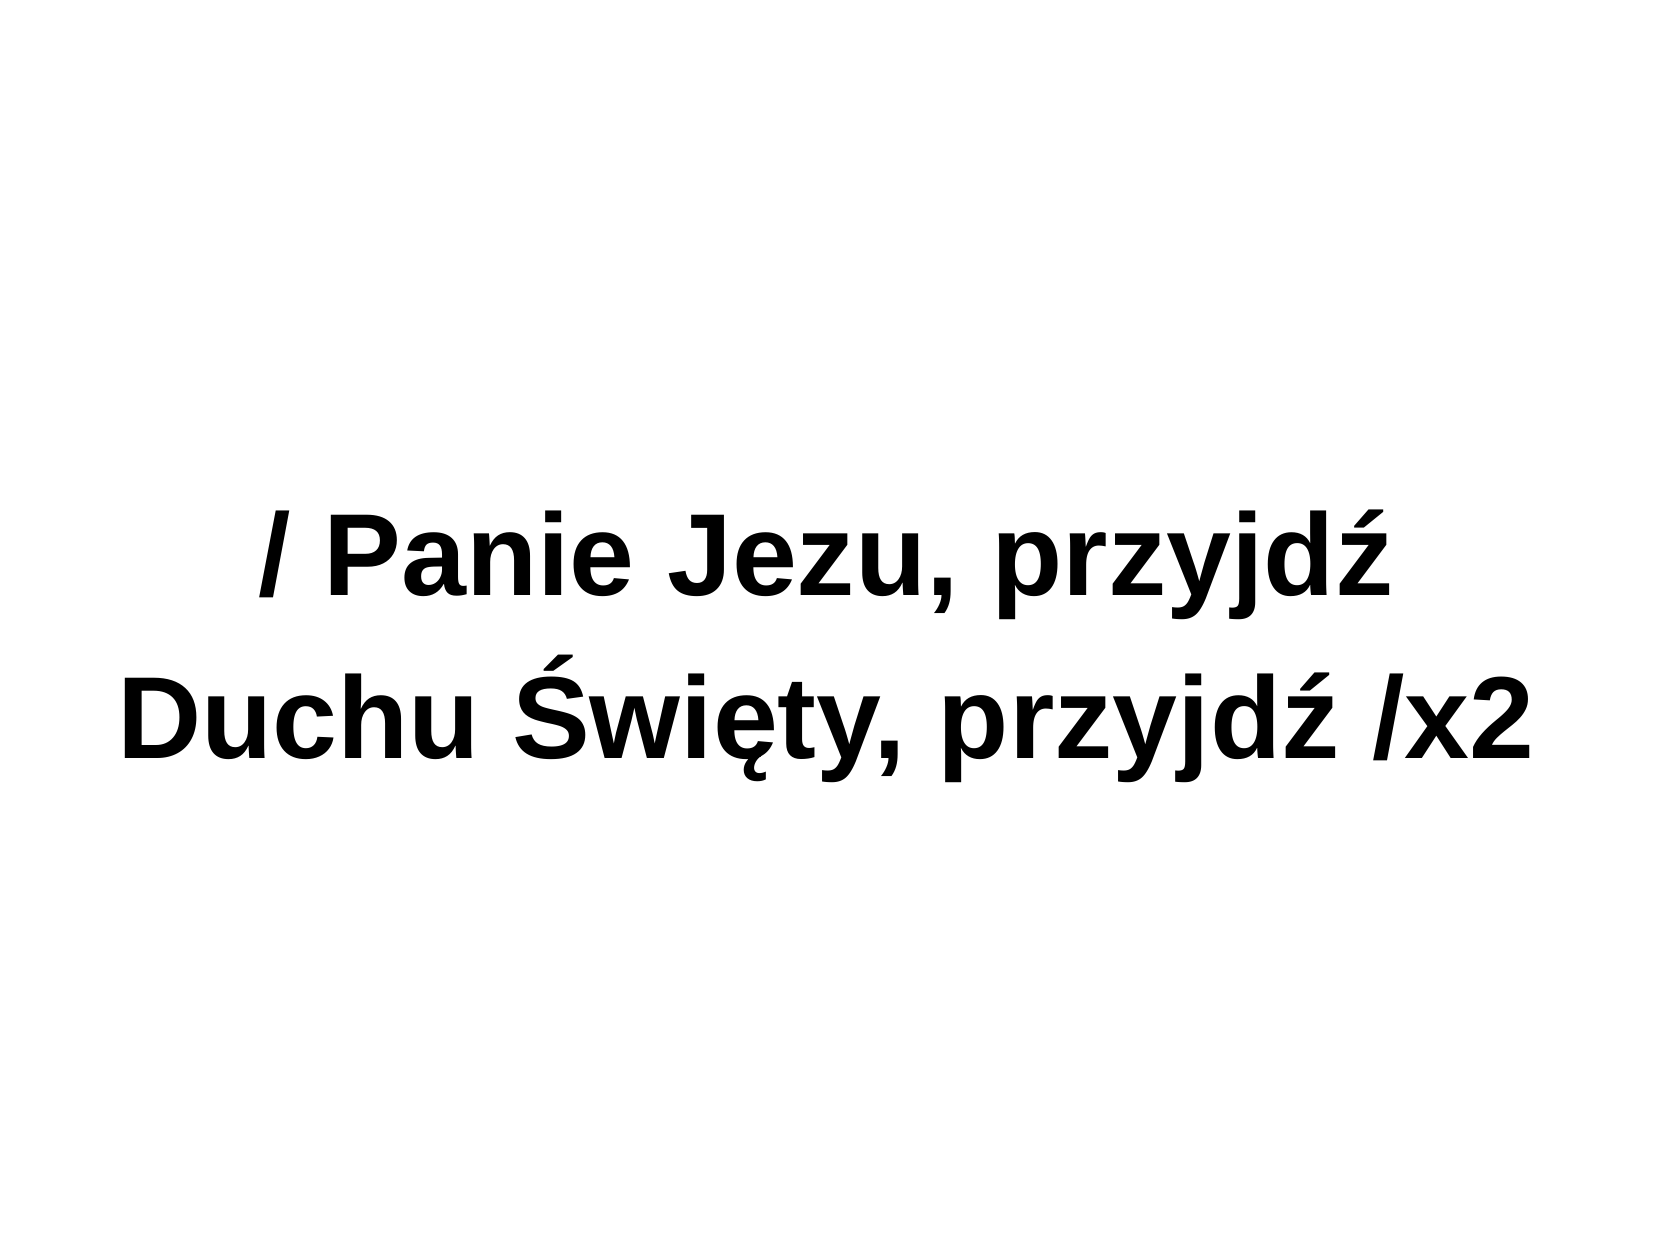

# / Panie Jezu, przyjdź
Duchu Święty, przyjdź /x2